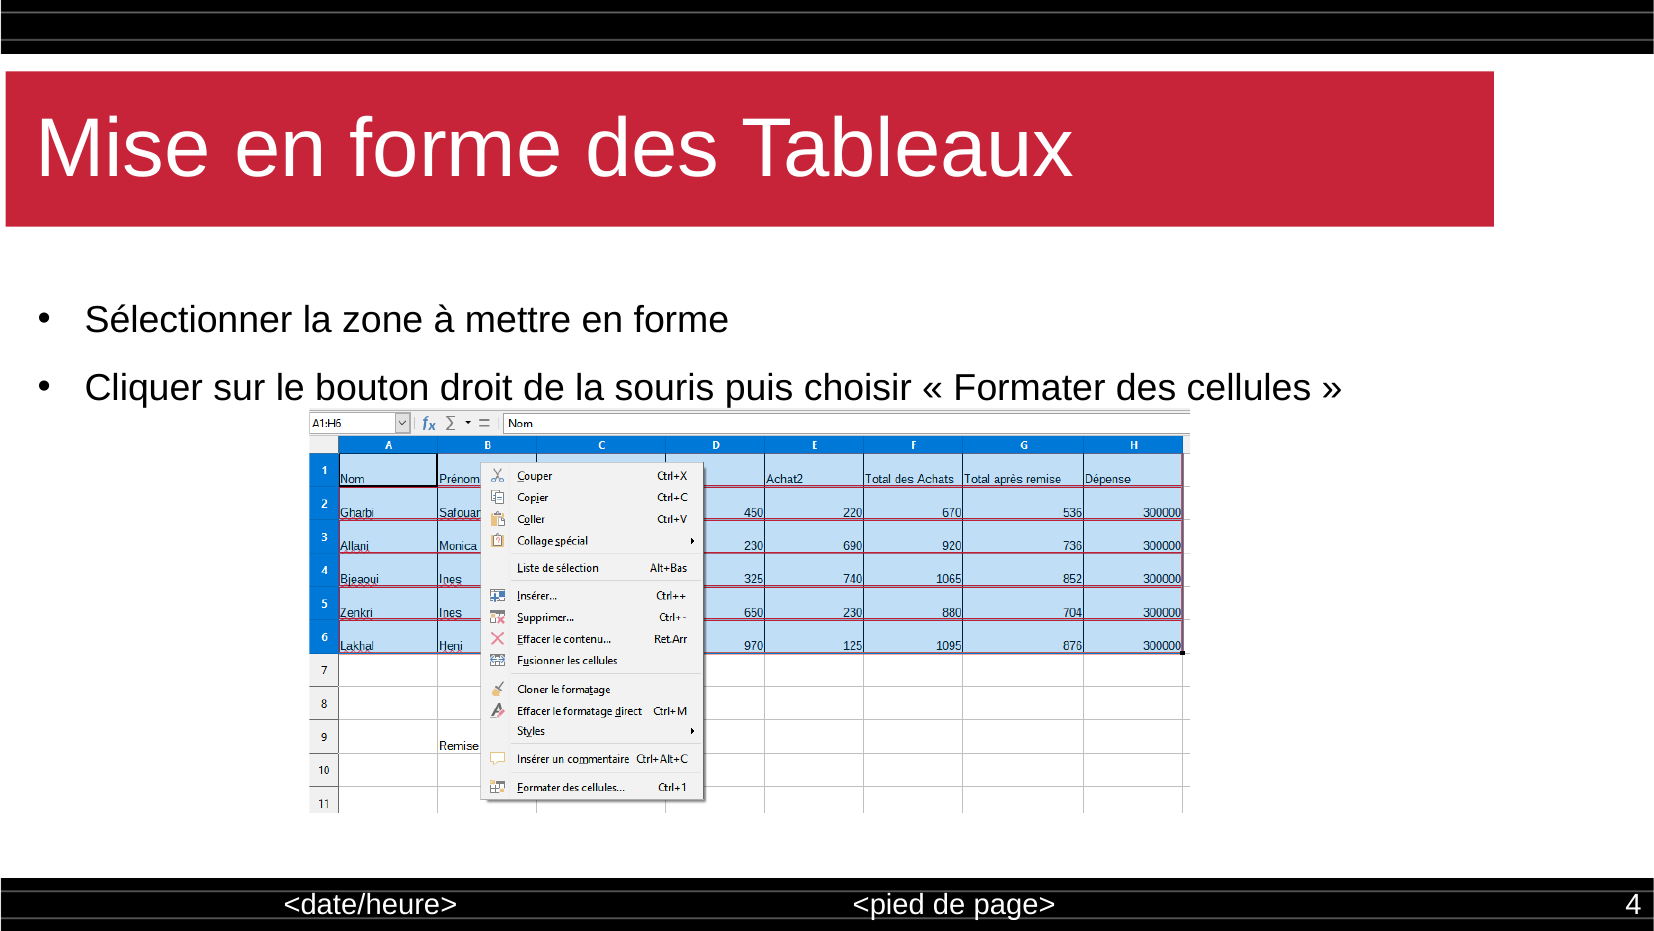

Mise en forme des Tableaux
Sélectionner la zone à mettre en forme
Cliquer sur le bouton droit de la souris puis choisir « Formater des cellules »